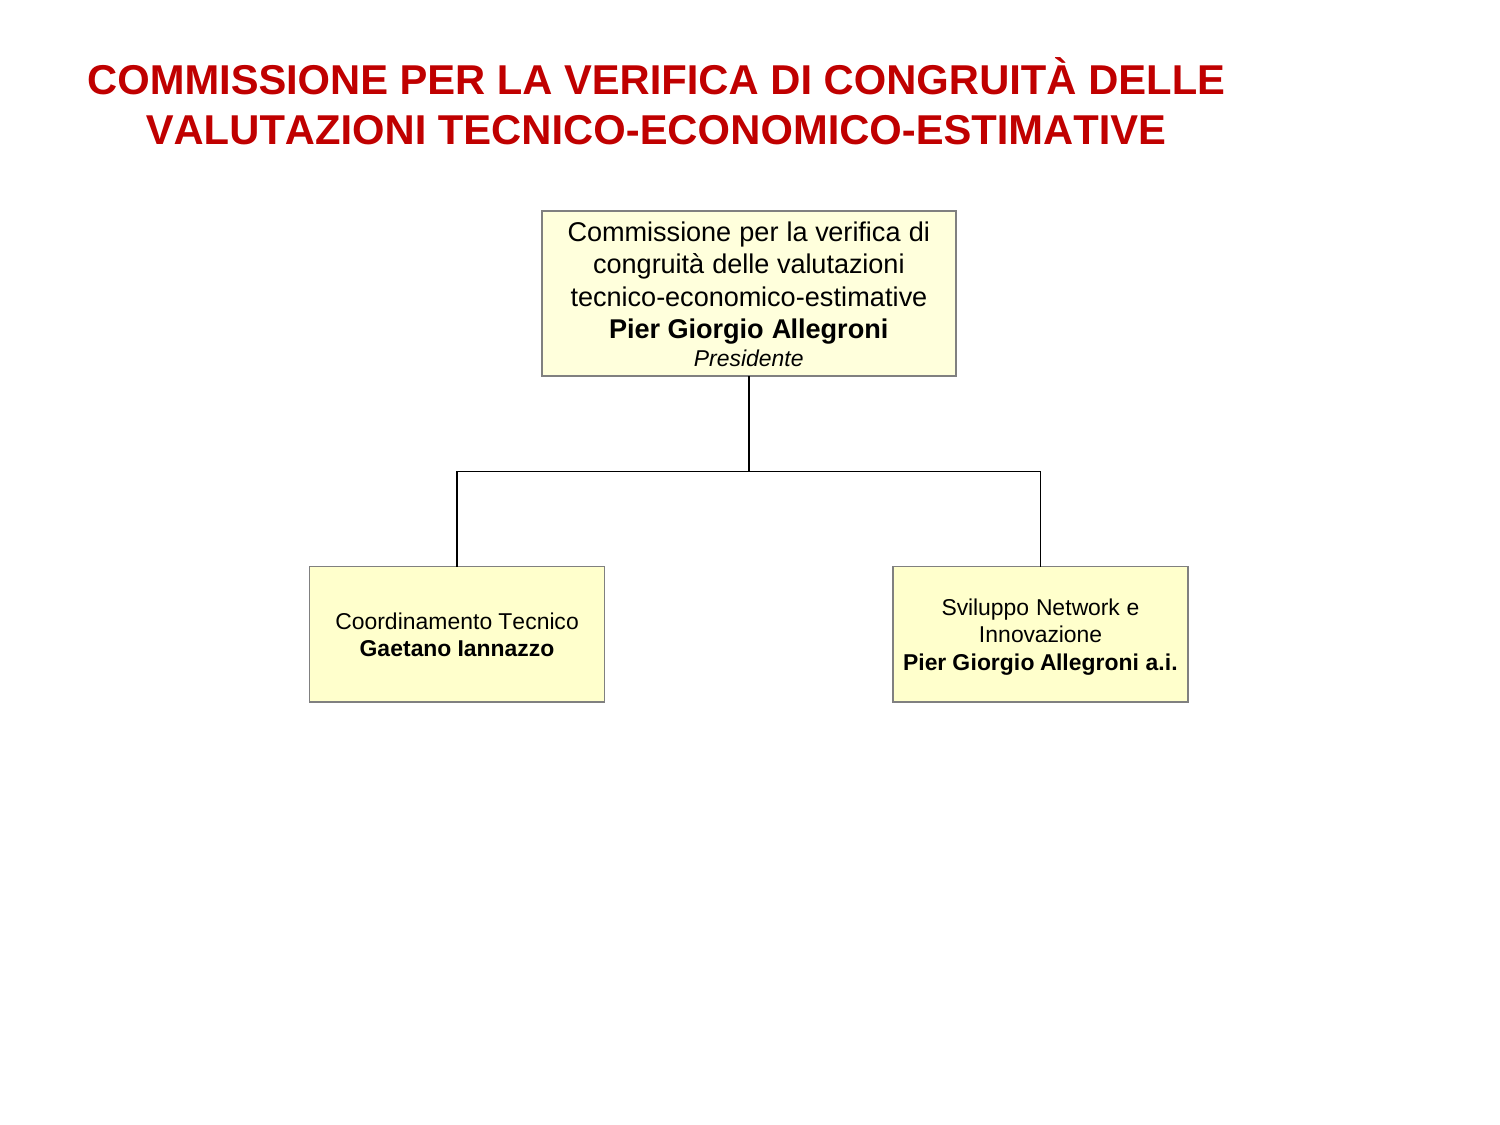

# COMMISSIONE PER LA VERIFICA DI CONGRUITÀ DELLE VALUTAZIONI TECNICO-ECONOMICO-ESTIMATIVE